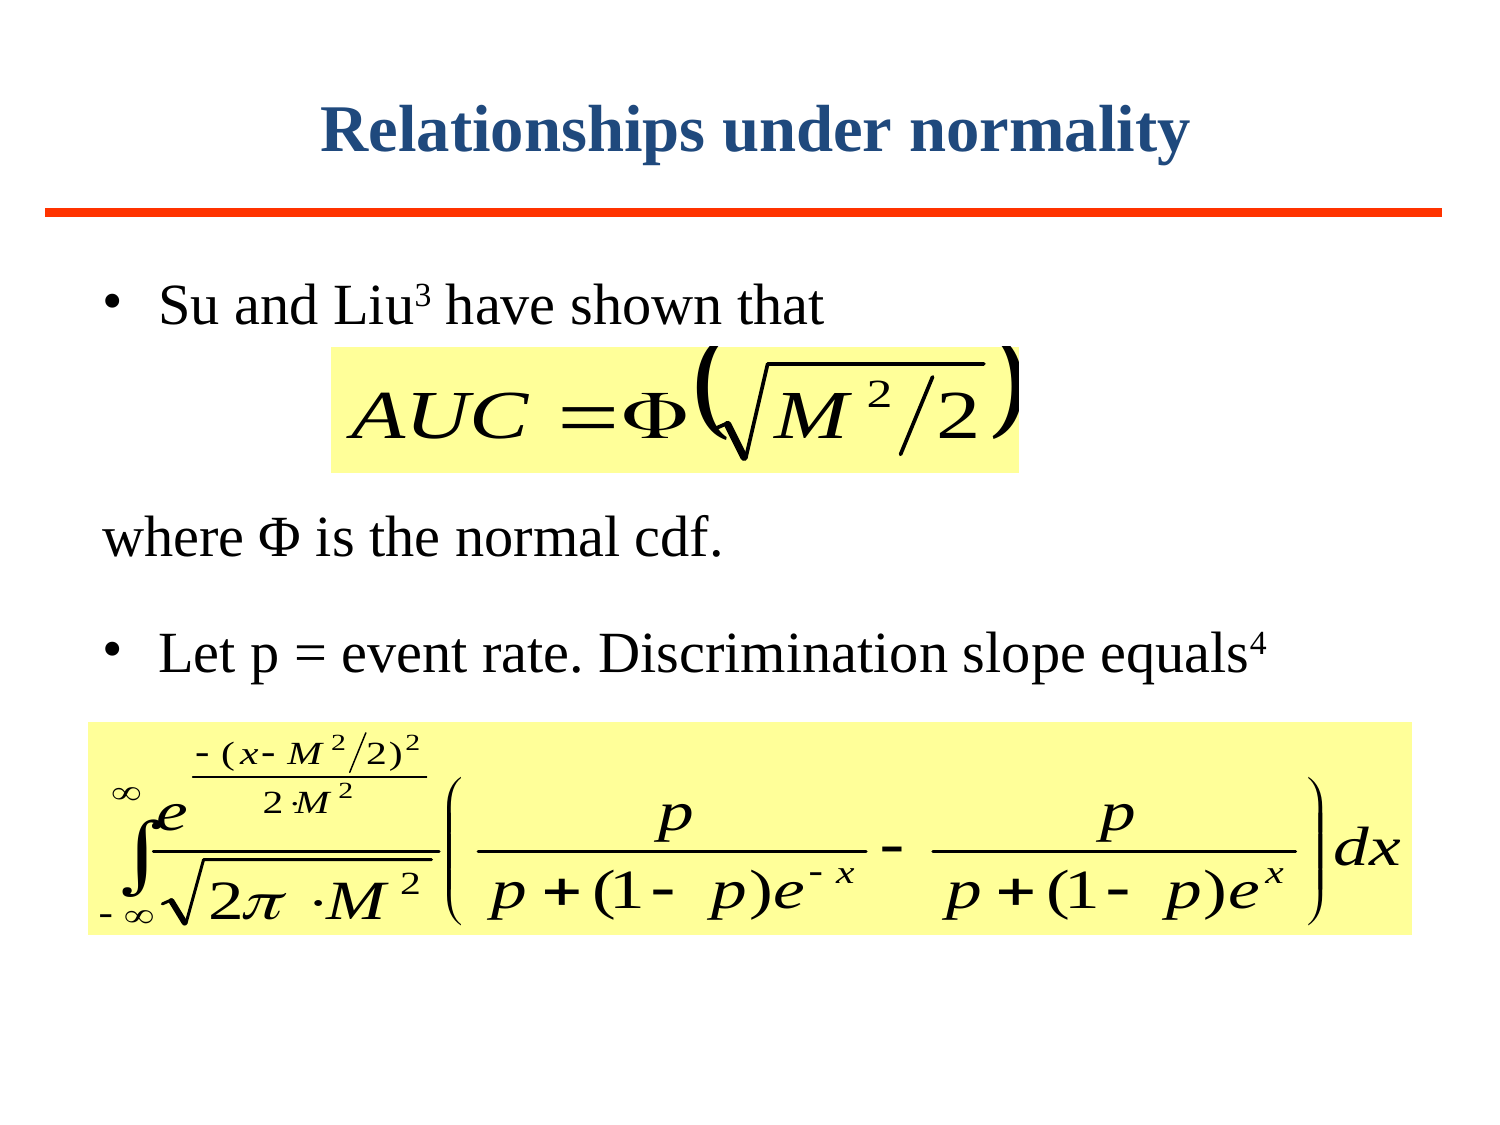

Relationships under normality
Su and Liu3 have shown that
where Φ is the normal cdf.
Let p = event rate. Discrimination slope equals4